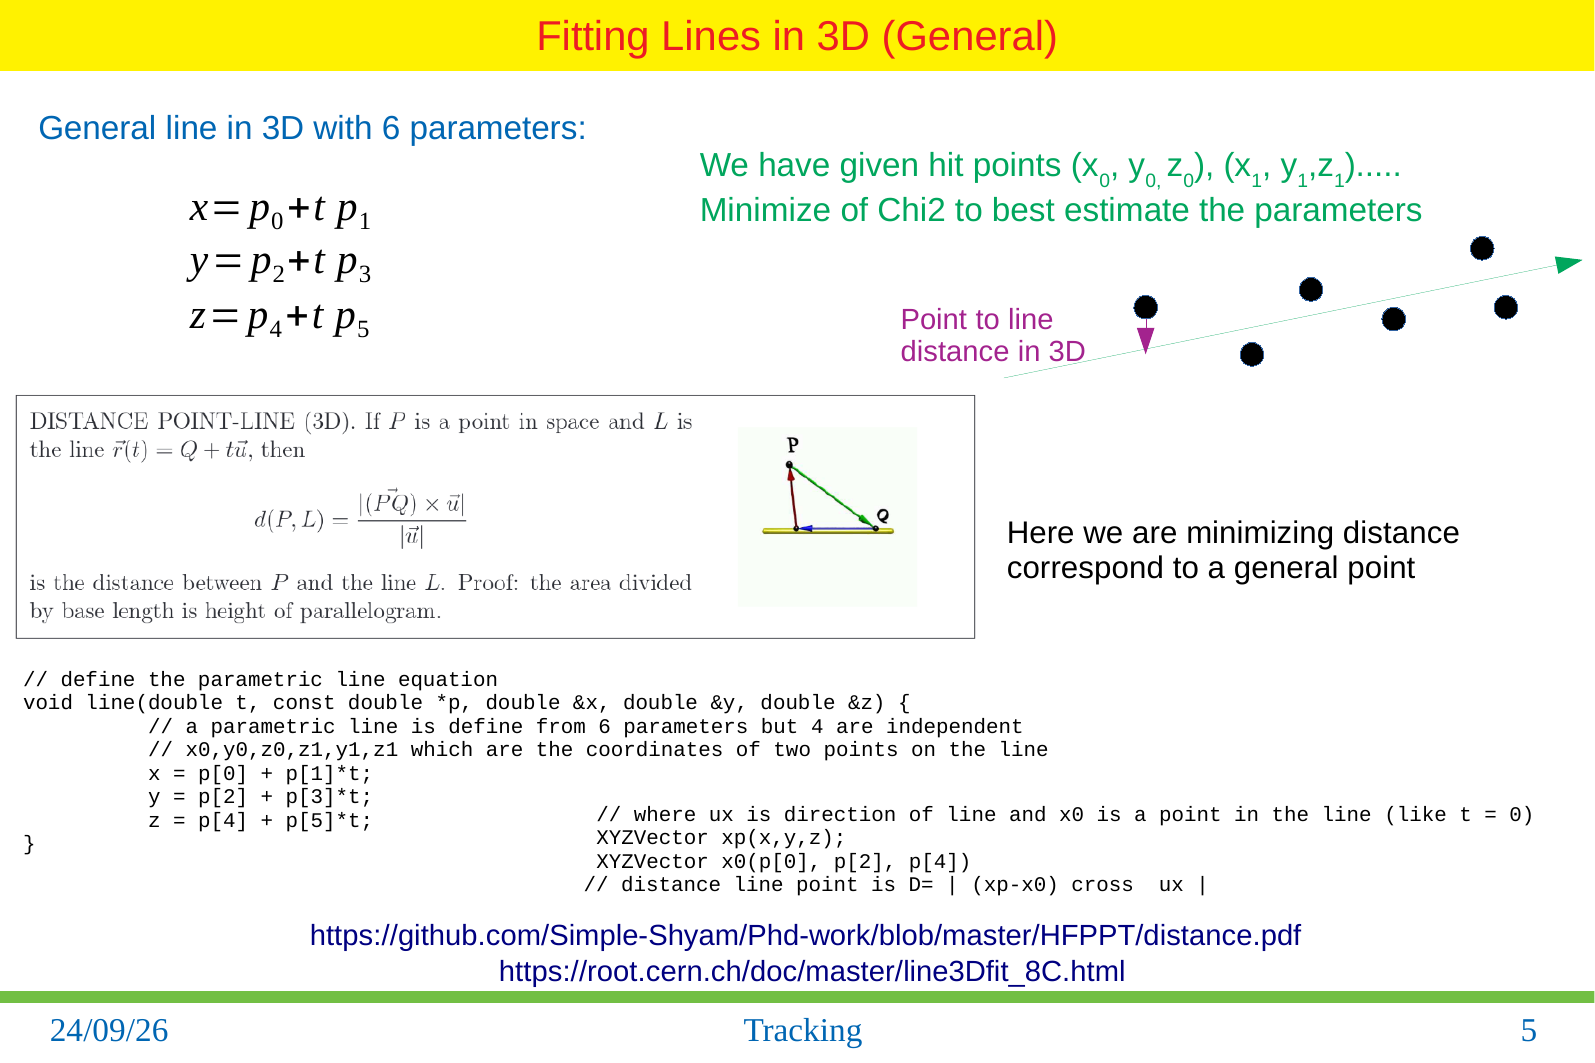

# Fitting Lines in 3D (General)
General line in 3D with 6 parameters:
We have given hit points (x0, y0, z0), (x1, y1,z1).....
Minimize of Chi2 to best estimate the parameters
Point to line distance in 3D
Here we are minimizing distance correspond to a general point
 // define the parametric line equation
 void line(double t, const double *p, double &x, double &y, double &z) {
 // a parametric line is define from 6 parameters but 4 are independent
 // x0,y0,z0,z1,y1,z1 which are the coordinates of two points on the line
 x = p[0] + p[1]*t;
 y = p[2] + p[3]*t;
 z = p[4] + p[5]*t;
 }
 // where ux is direction of line and x0 is a point in the line (like t = 0)
 XYZVector xp(x,y,z);
 XYZVector x0(p[0], p[2], p[4])
 // distance line point is D= | (xp-x0) cross ux |
https://github.com/Simple-Shyam/Phd-work/blob/master/HFPPT/distance.pdf
https://root.cern.ch/doc/master/line3Dfit_8C.html
Tracking
5